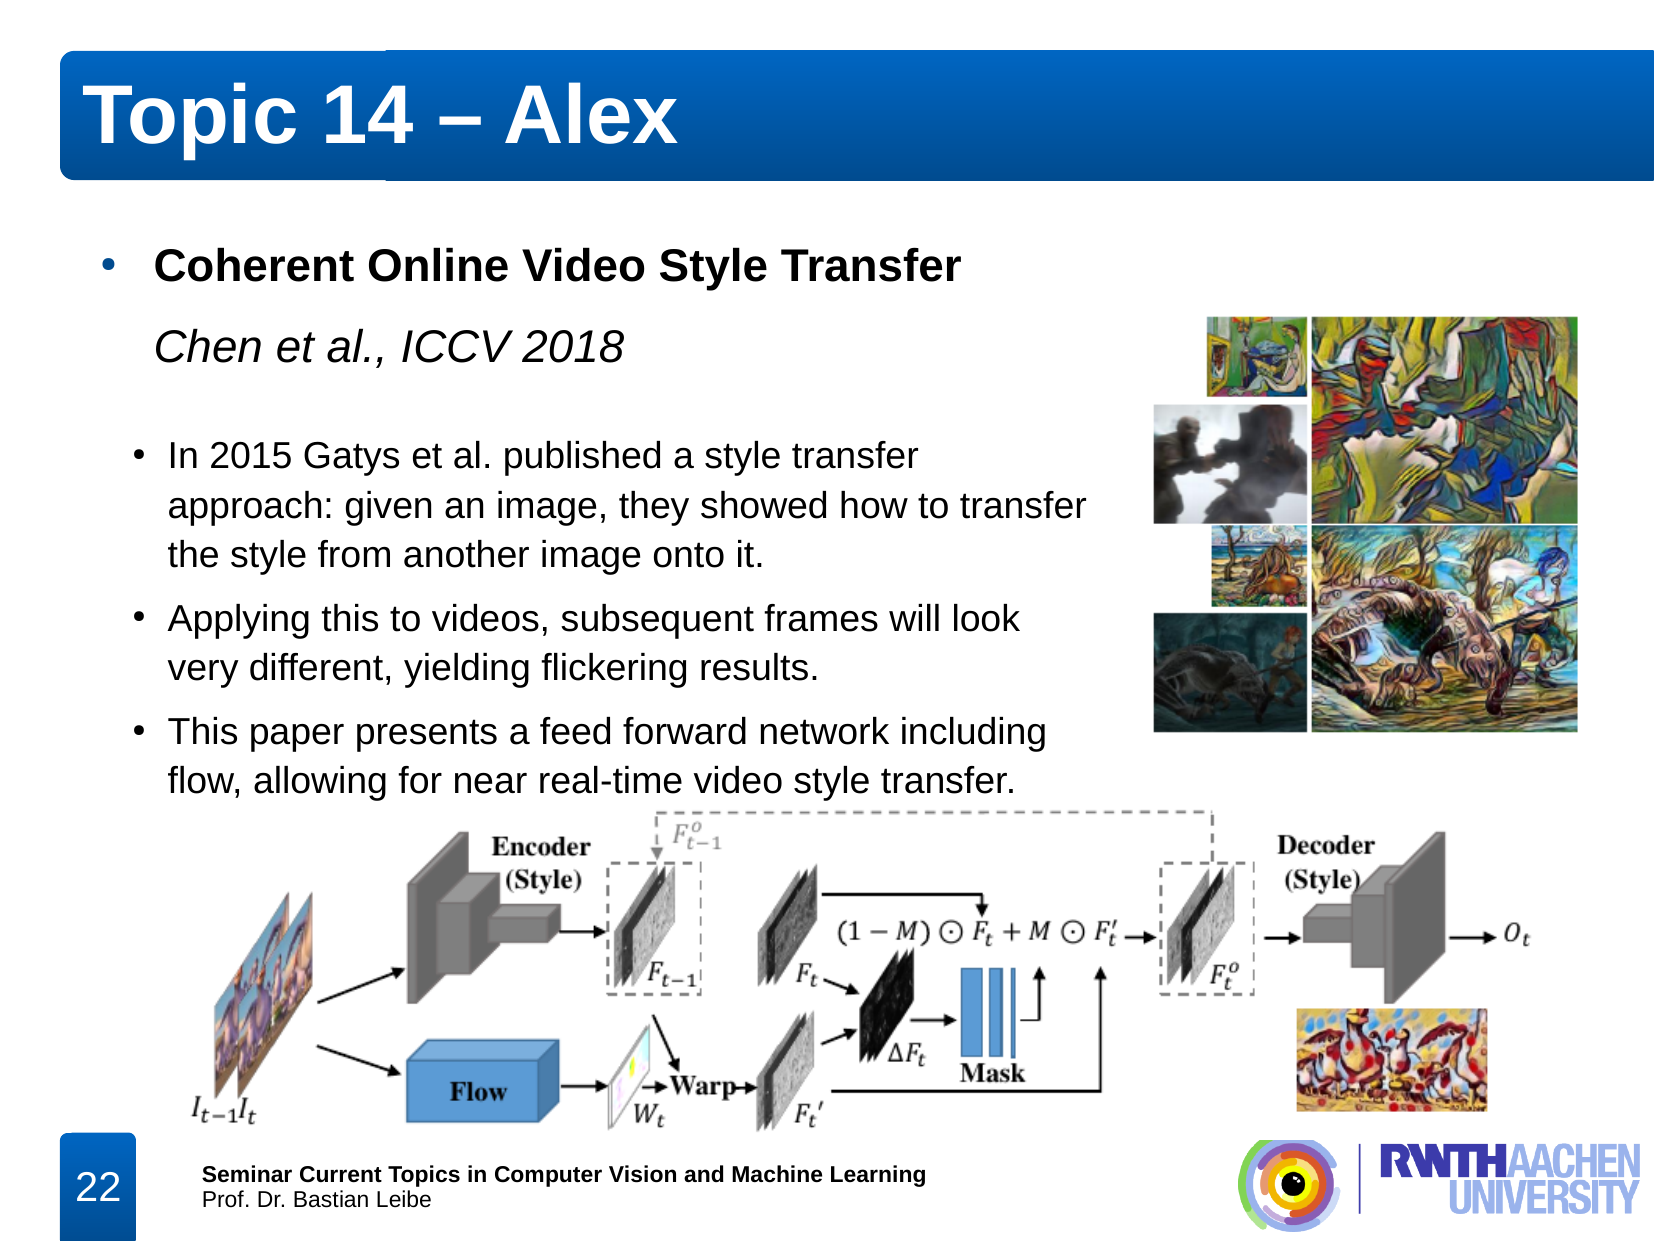

# Topic 14 – Alex
Coherent Online Video Style Transfer
Chen et al., ICCV 2018
In 2015 Gatys et al. published a style transfer approach: given an image, they showed how to transfer the style from another image onto it.
Applying this to videos, subsequent frames will look very different, yielding flickering results.
This paper presents a feed forward network including flow, allowing for near real-time video style transfer.
22
TGF 2015 | October 29, 2015 | Delft